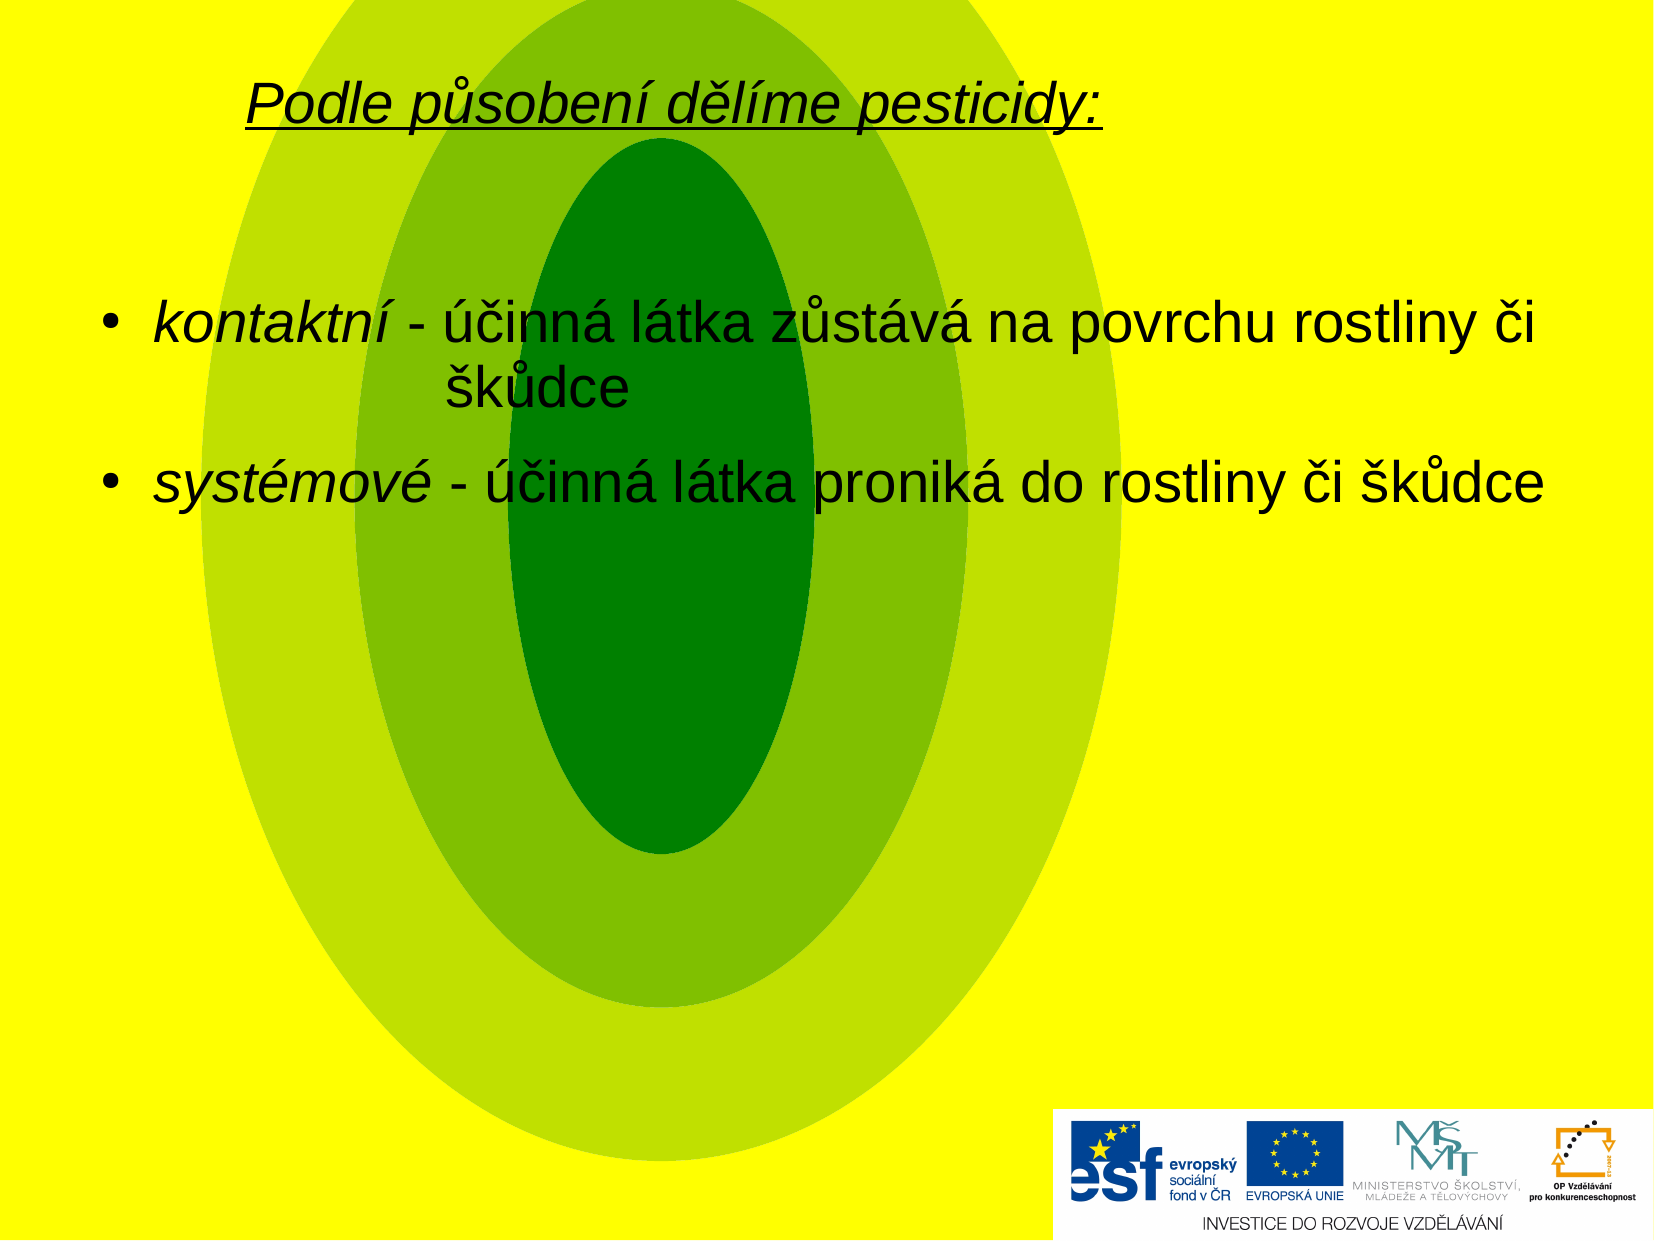

# Podle působení dělíme pesticidy:
kontaktní - účinná látka zůstává na povrchu rostliny či škůdce
systémové - účinná látka proniká do rostliny či škůdce